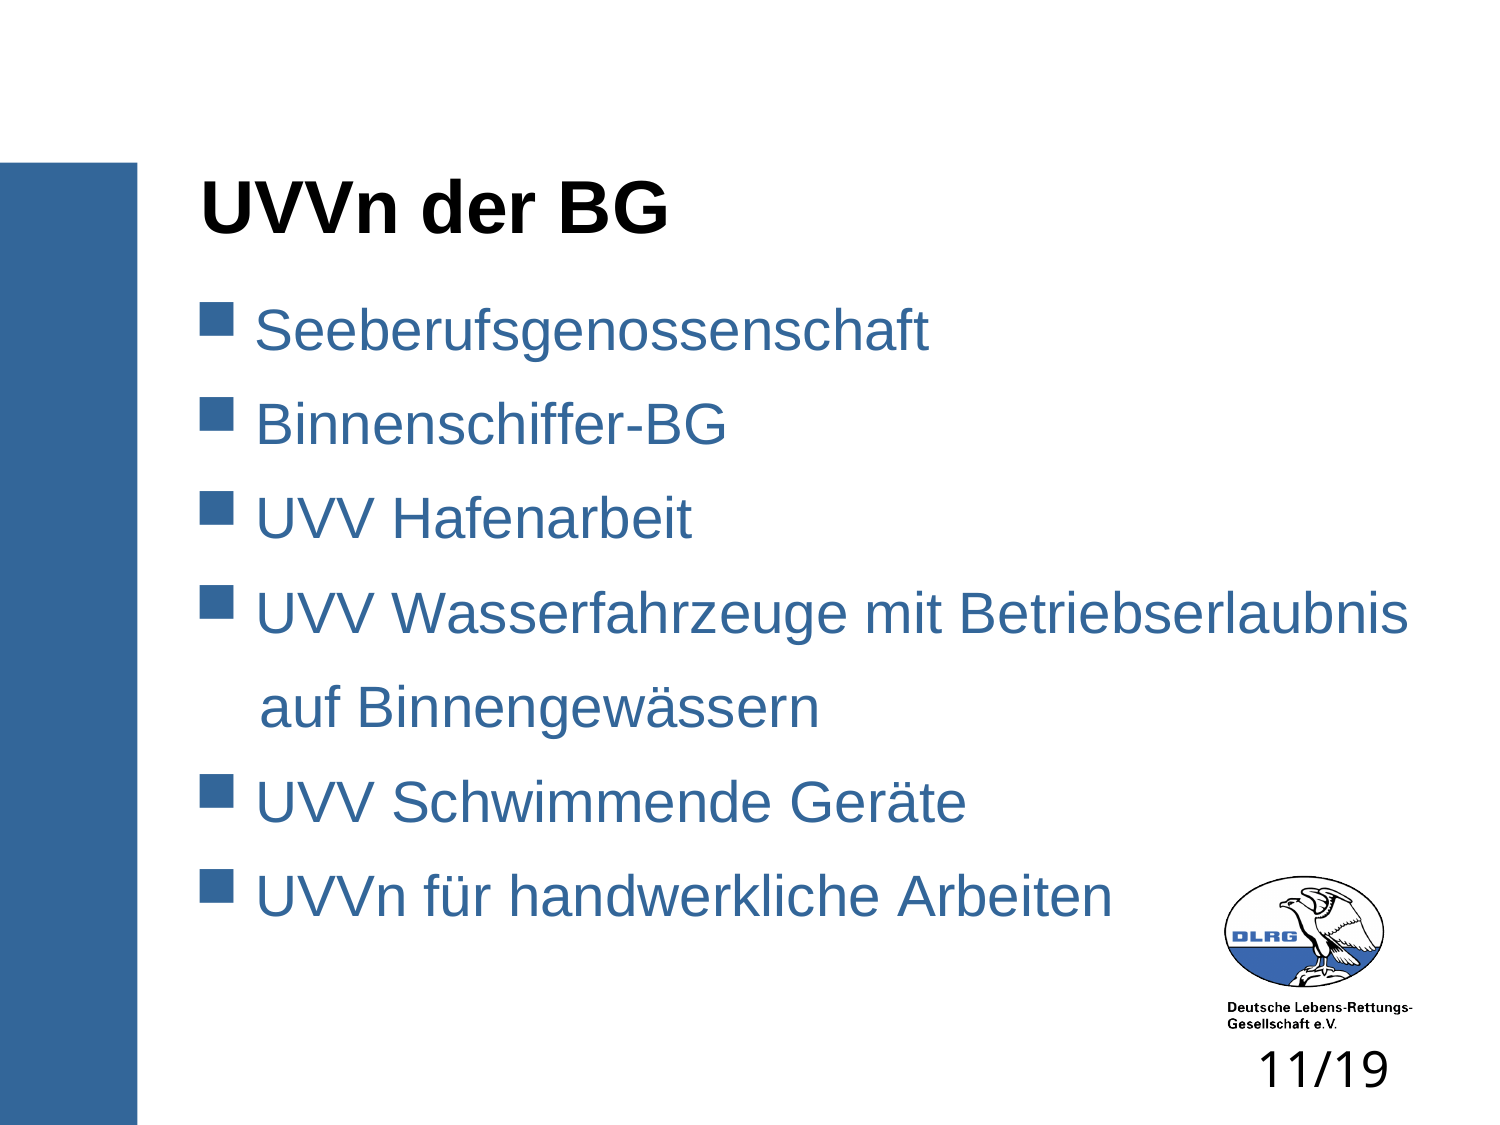

UVVn der BG
 Seeberufsgenossenschaft
 Binnenschiffer-BG
 UVV Hafenarbeit
 UVV Wasserfahrzeuge mit Betriebserlaubnis auf Binnengewässern
 UVV Schwimmende Geräte
 UVVn für handwerkliche Arbeiten